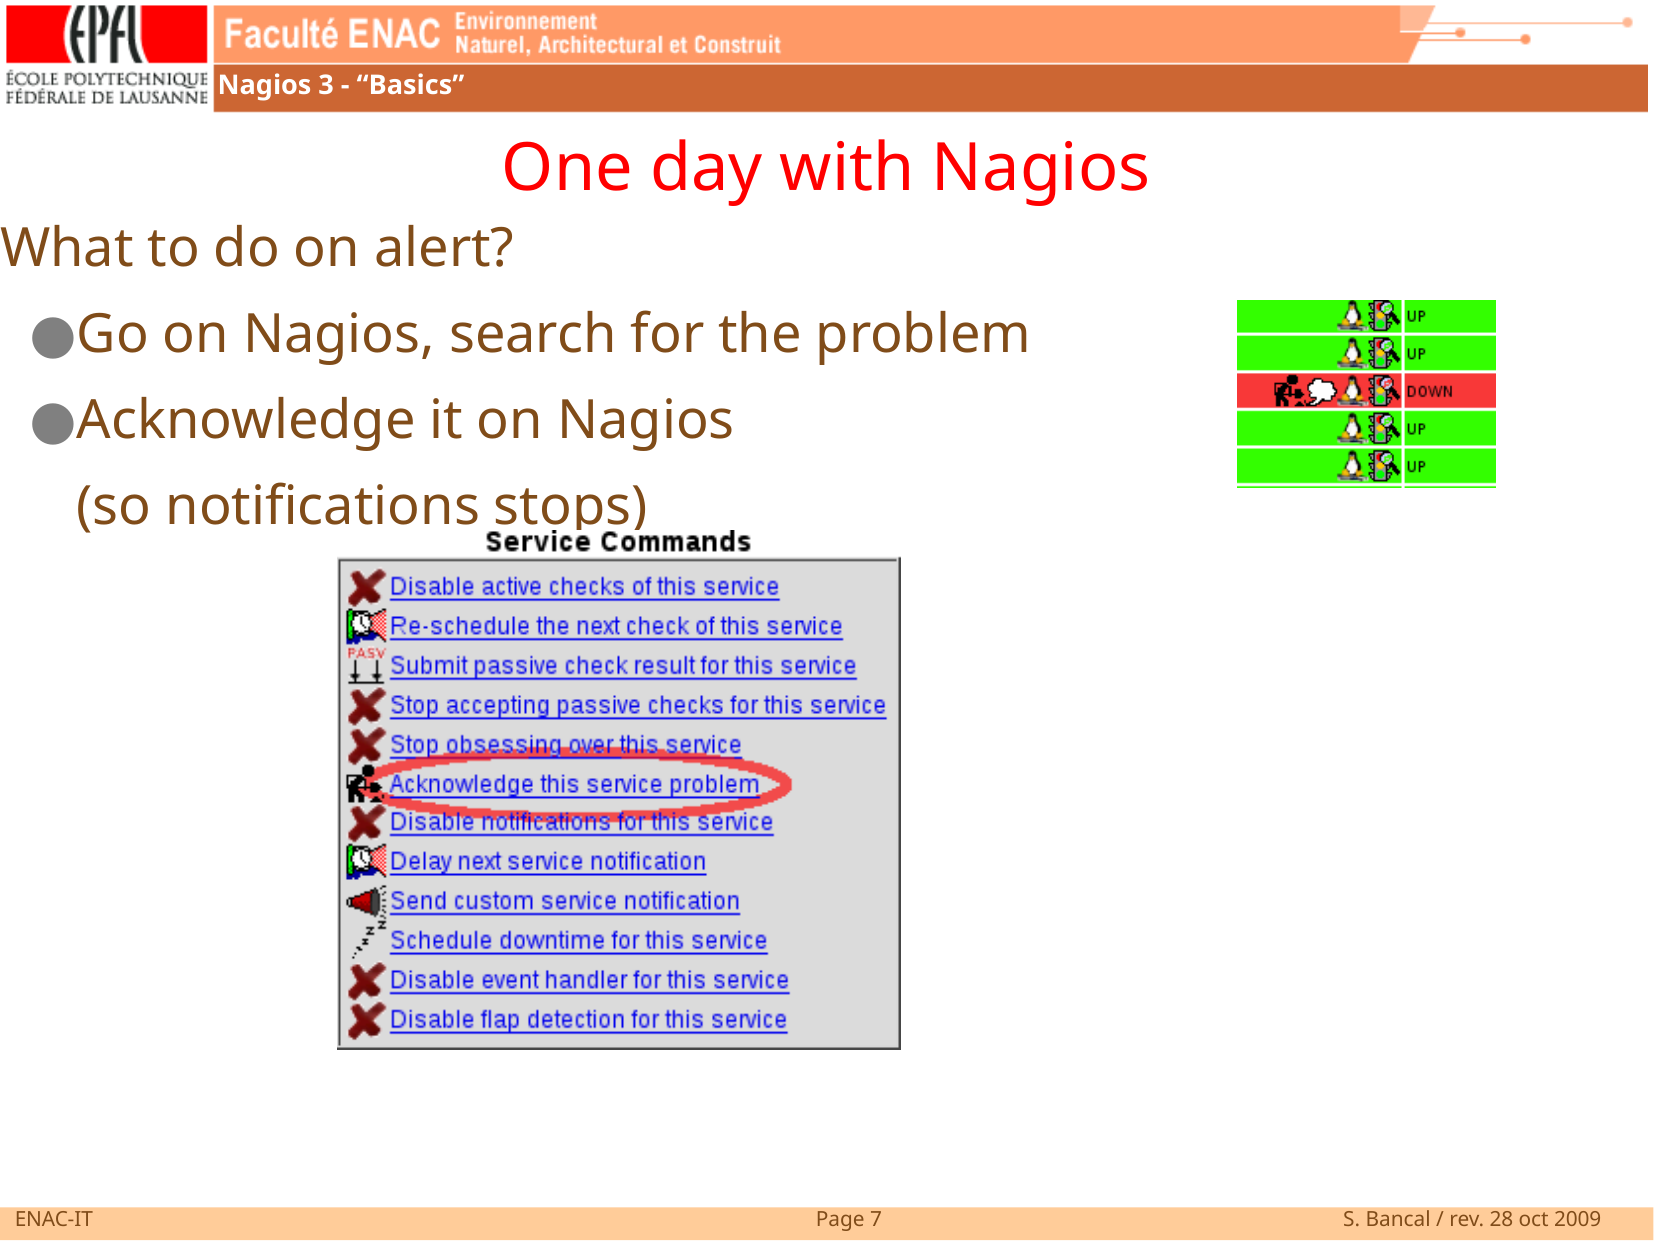

# One day with Nagios
What to do on alert?
Go on Nagios, search for the problem
Acknowledge it on Nagios
(so notifications stops)
 											Finally fix the problem!